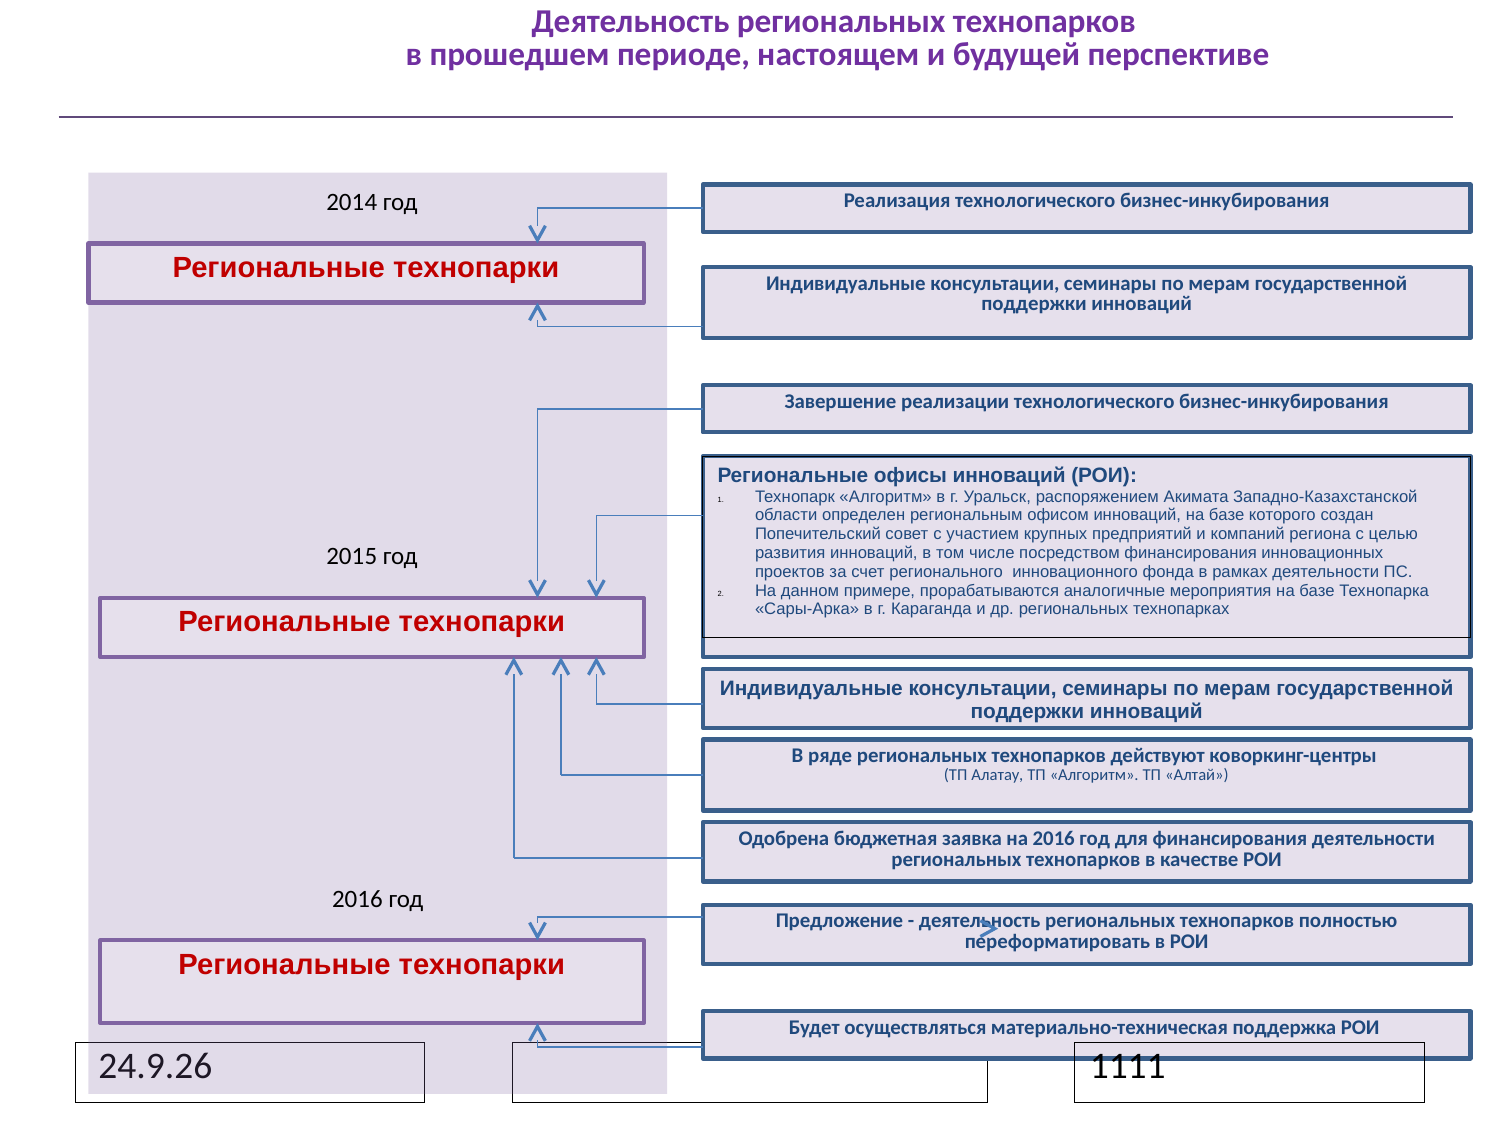

Деятельность региональных технопарков
в прошедшем периоде, настоящем и будущей перспективе
2014 год
Реализация технологического бизнес-инкубирования
Региональные технопарки
Индивидуальные консультации, семинары по мерам государственной поддержки инноваций
Завершение реализации технологического бизнес-инкубирования
Региональные офисы инноваций (РОИ):
Технопарк «Алгоритм» в г. Уральск, распоряжением Акимата Западно-Казахстанской области определен региональным офисом инноваций, на базе которого создан Попечительский совет с участием крупных предприятий и компаний региона с целью развития инноваций, в том числе посредством финансирования инновационных проектов за счет регионального инновационного фонда в рамках деятельности ПС.
На данном примере, прорабатываются аналогичные мероприятия на базе Технопарка «Сары-Арка» в г. Караганда и др. региональных технопарках
2015 год
Региональные технопарки
Индивидуальные консультации, семинары по мерам государственной поддержки инноваций
В ряде региональных технопарков действуют коворкинг-центры
(ТП Алатау, ТП «Алгоритм». ТП «Алтай»)
Одобрена бюджетная заявка на 2016 год для финансирования деятельности региональных технопарков в качестве РОИ
2016 год
Предложение - деятельность региональных технопарков полностью переформатировать в РОИ
Региональные технопарки
Будет осуществляться материально-техническая поддержка РОИ